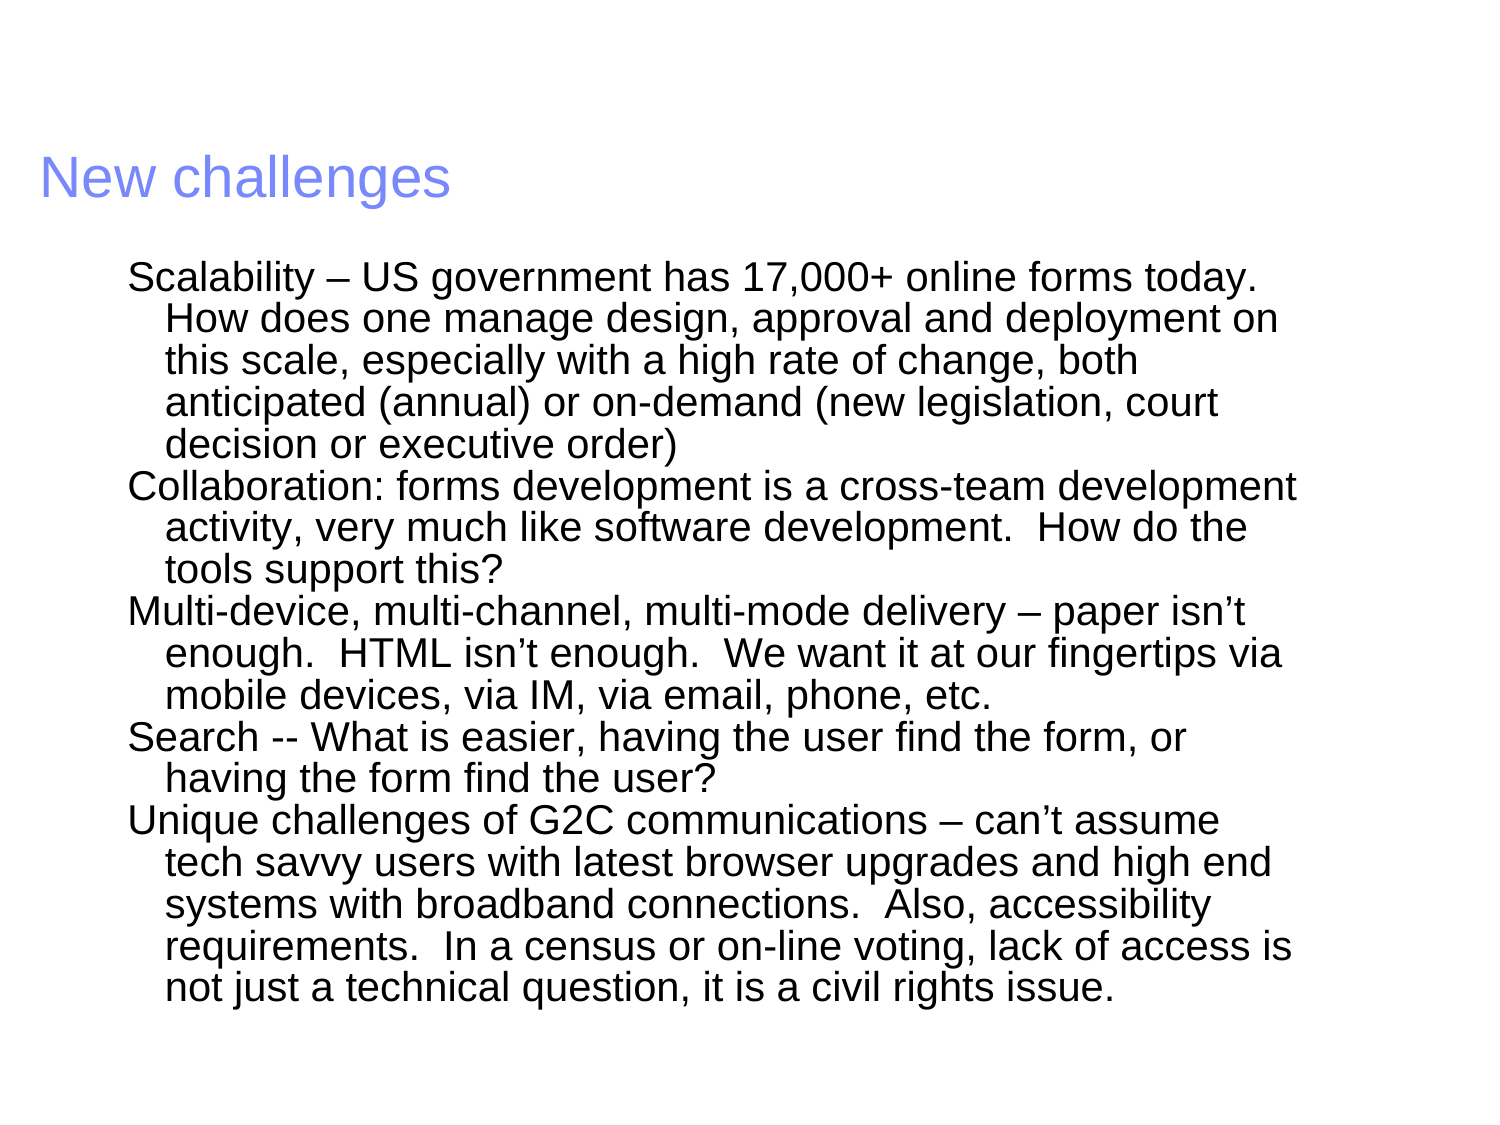

# New challenges
Scalability – US government has 17,000+ online forms today. How does one manage design, approval and deployment on this scale, especially with a high rate of change, both anticipated (annual) or on-demand (new legislation, court decision or executive order)
Collaboration: forms development is a cross-team development activity, very much like software development. How do the tools support this?
Multi-device, multi-channel, multi-mode delivery – paper isn’t enough. HTML isn’t enough. We want it at our fingertips via mobile devices, via IM, via email, phone, etc.
Search -- What is easier, having the user find the form, or having the form find the user?
Unique challenges of G2C communications – can’t assume tech savvy users with latest browser upgrades and high end systems with broadband connections. Also, accessibility requirements. In a census or on-line voting, lack of access is not just a technical question, it is a civil rights issue.